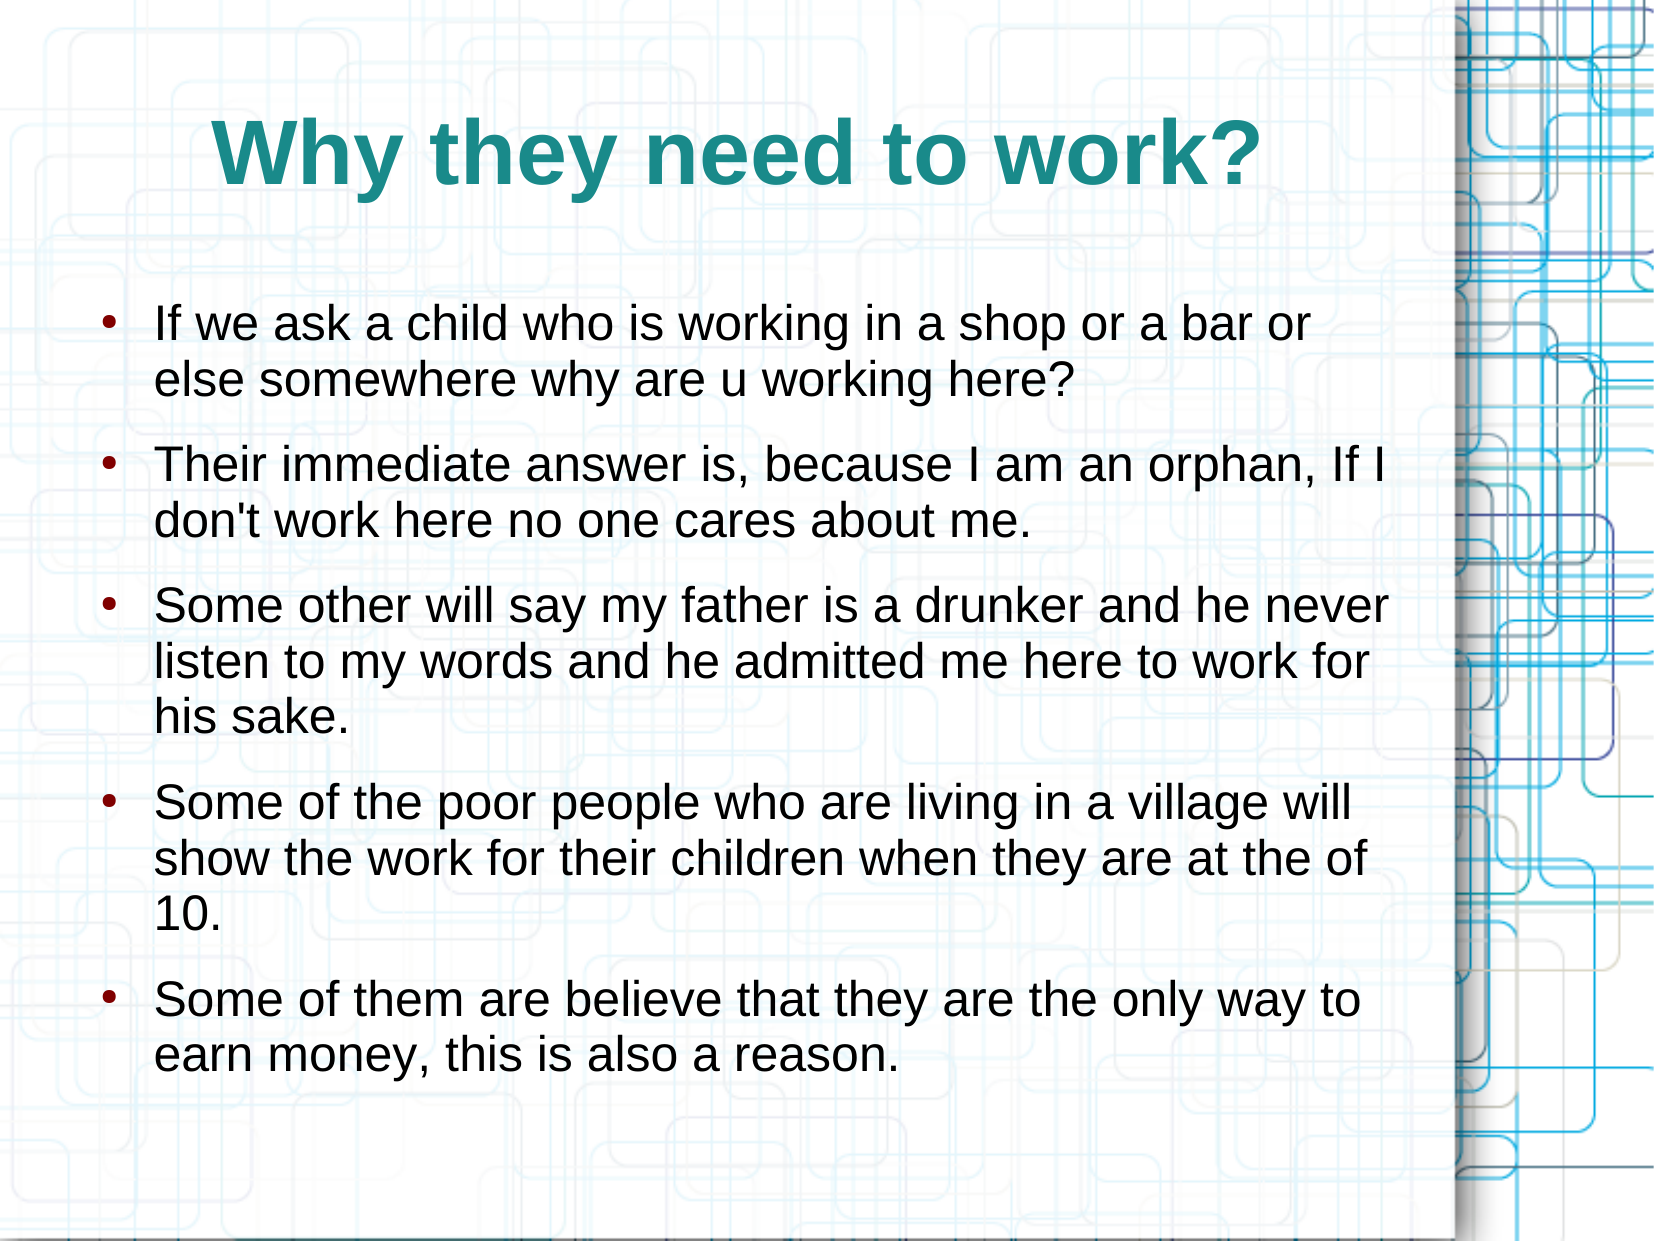

# Why they need to work?
If we ask a child who is working in a shop or a bar or else somewhere why are u working here?
Their immediate answer is, because I am an orphan, If I don't work here no one cares about me.
Some other will say my father is a drunker and he never listen to my words and he admitted me here to work for his sake.
Some of the poor people who are living in a village will show the work for their children when they are at the of 10.
Some of them are believe that they are the only way to earn money, this is also a reason.